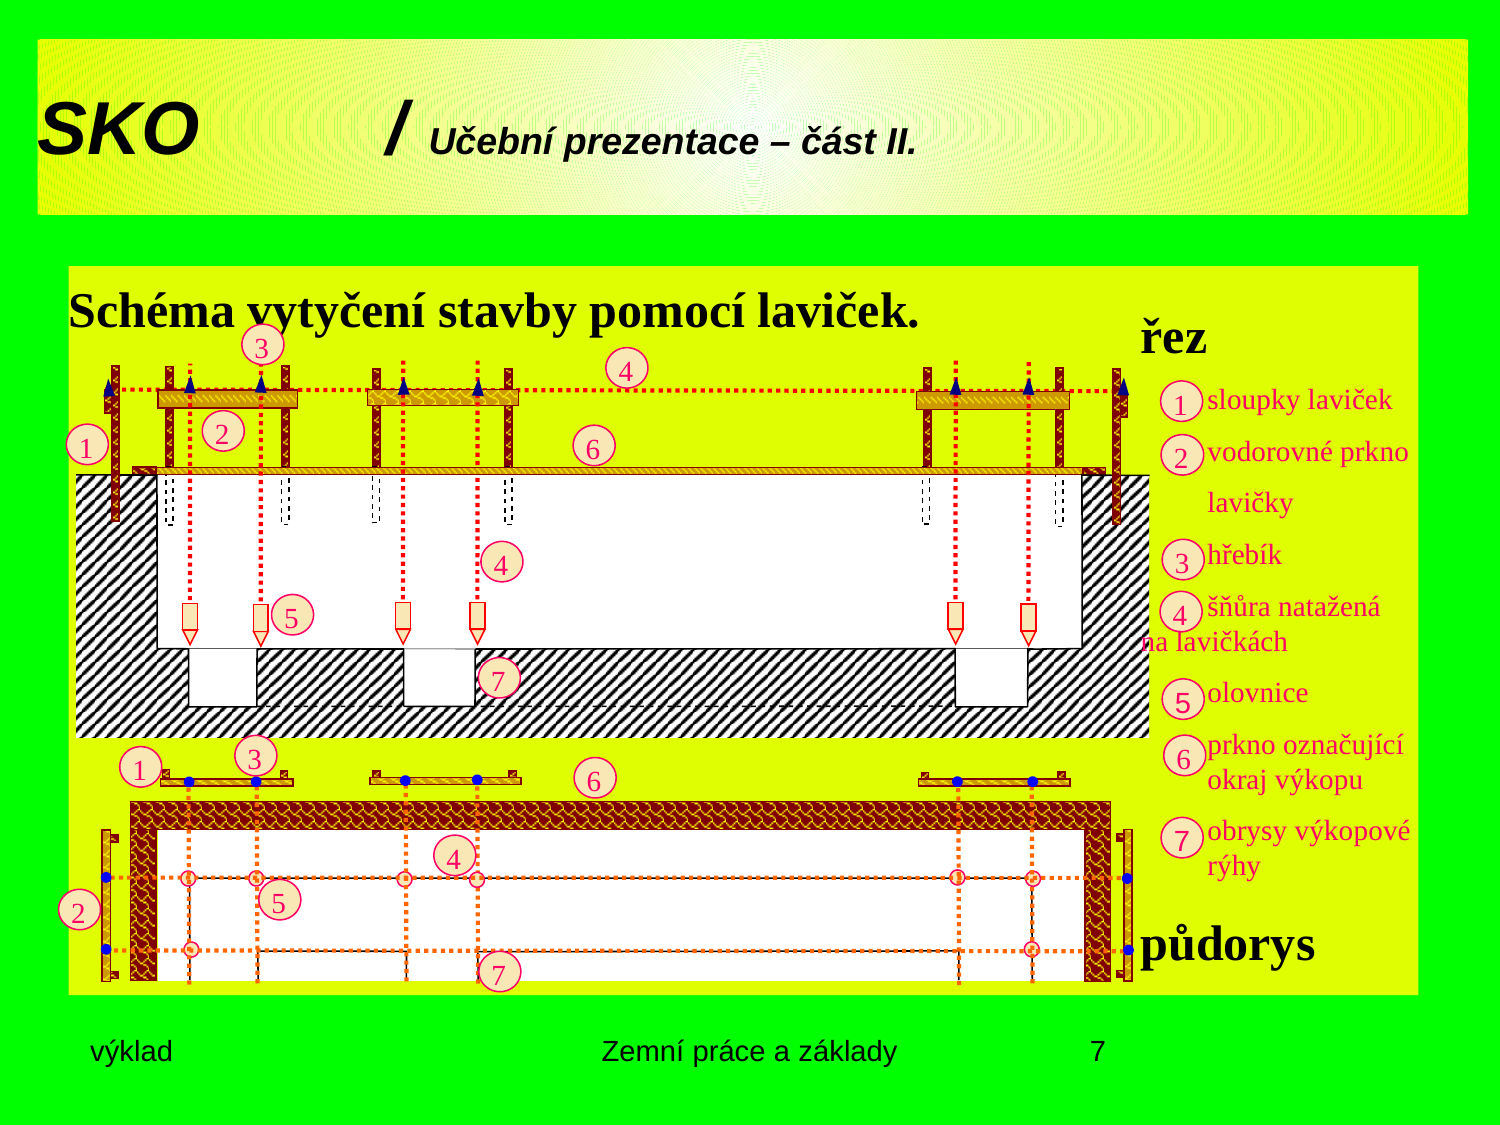

SKO / Učební prezentace – část II.
Schéma vytyčení stavby pomocí laviček.
řez
	sloupky laviček
	vodorovné prkno
	lavičky
	hřebík
	šňůra natažená 	na lavičkách
	olovnice
	prkno označující 	okraj výkopu
	obrysy výkopové 	rýhy
půdorys
3
4
1
2
1
6
2
3
4
4
5
7
5
6
3
1
6
7
4
5
2
7
výklad
Zemní práce a základy